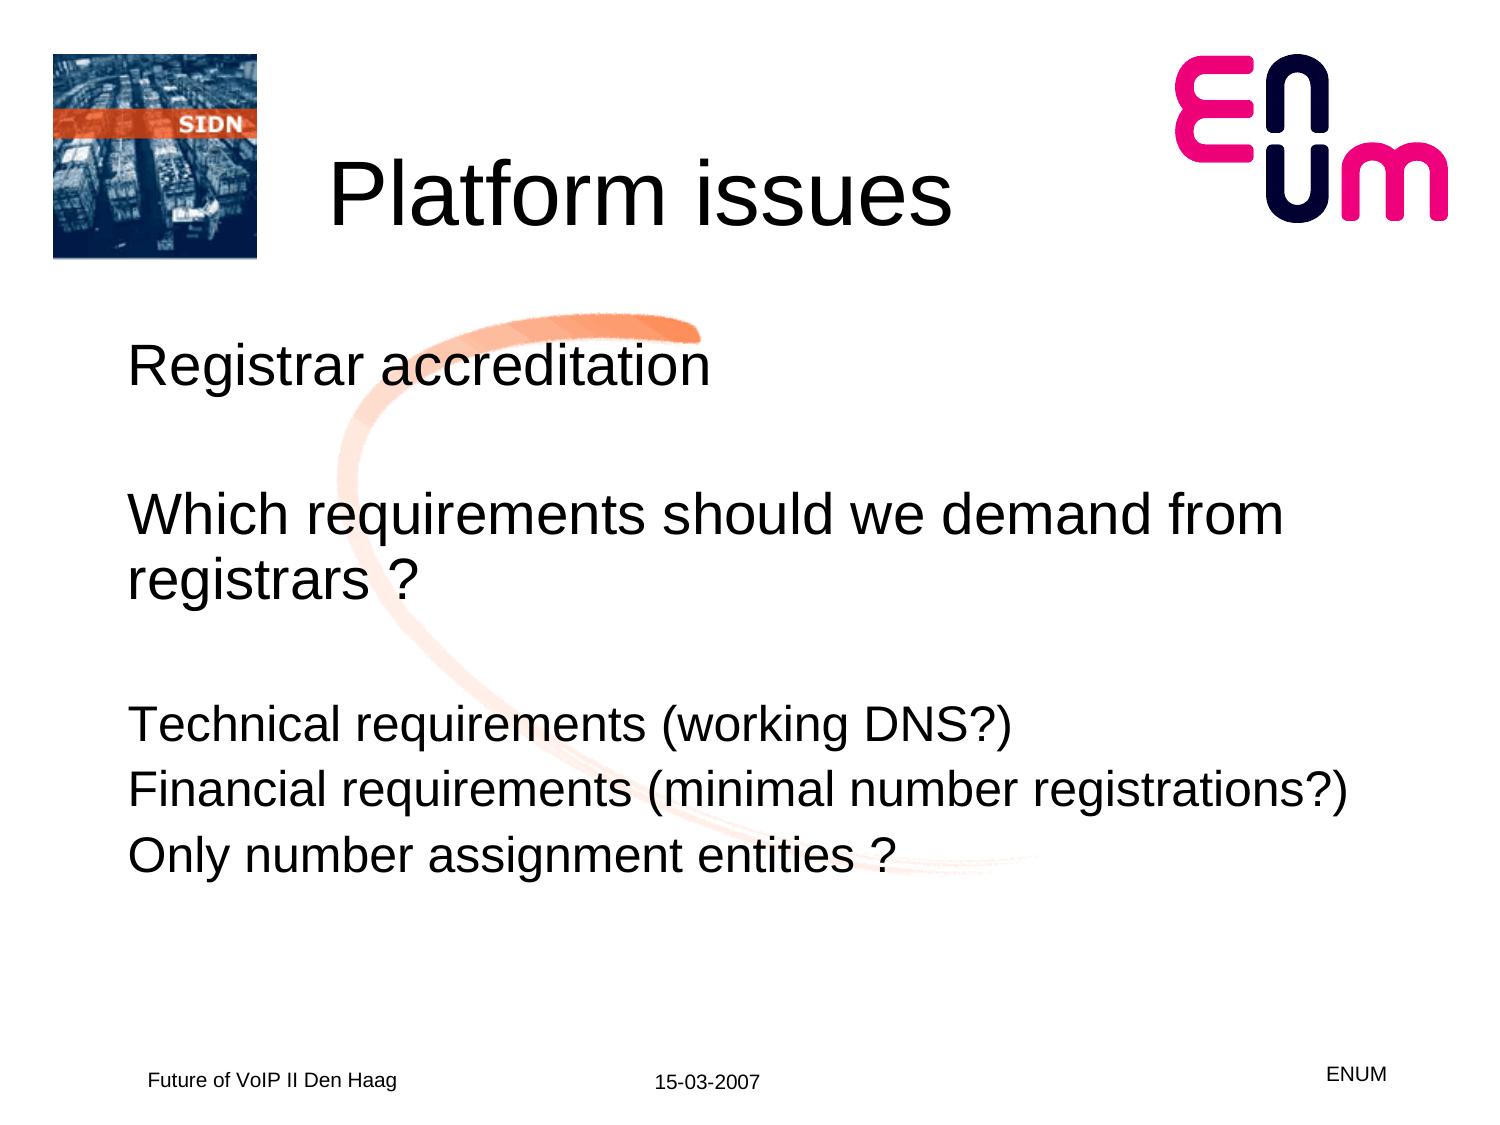

# Platform issues
Registrar accreditation
Which requirements should we demand from registrars ?
Technical requirements (working DNS?)
Financial requirements (minimal number registrations?)
Only number assignment entities ?